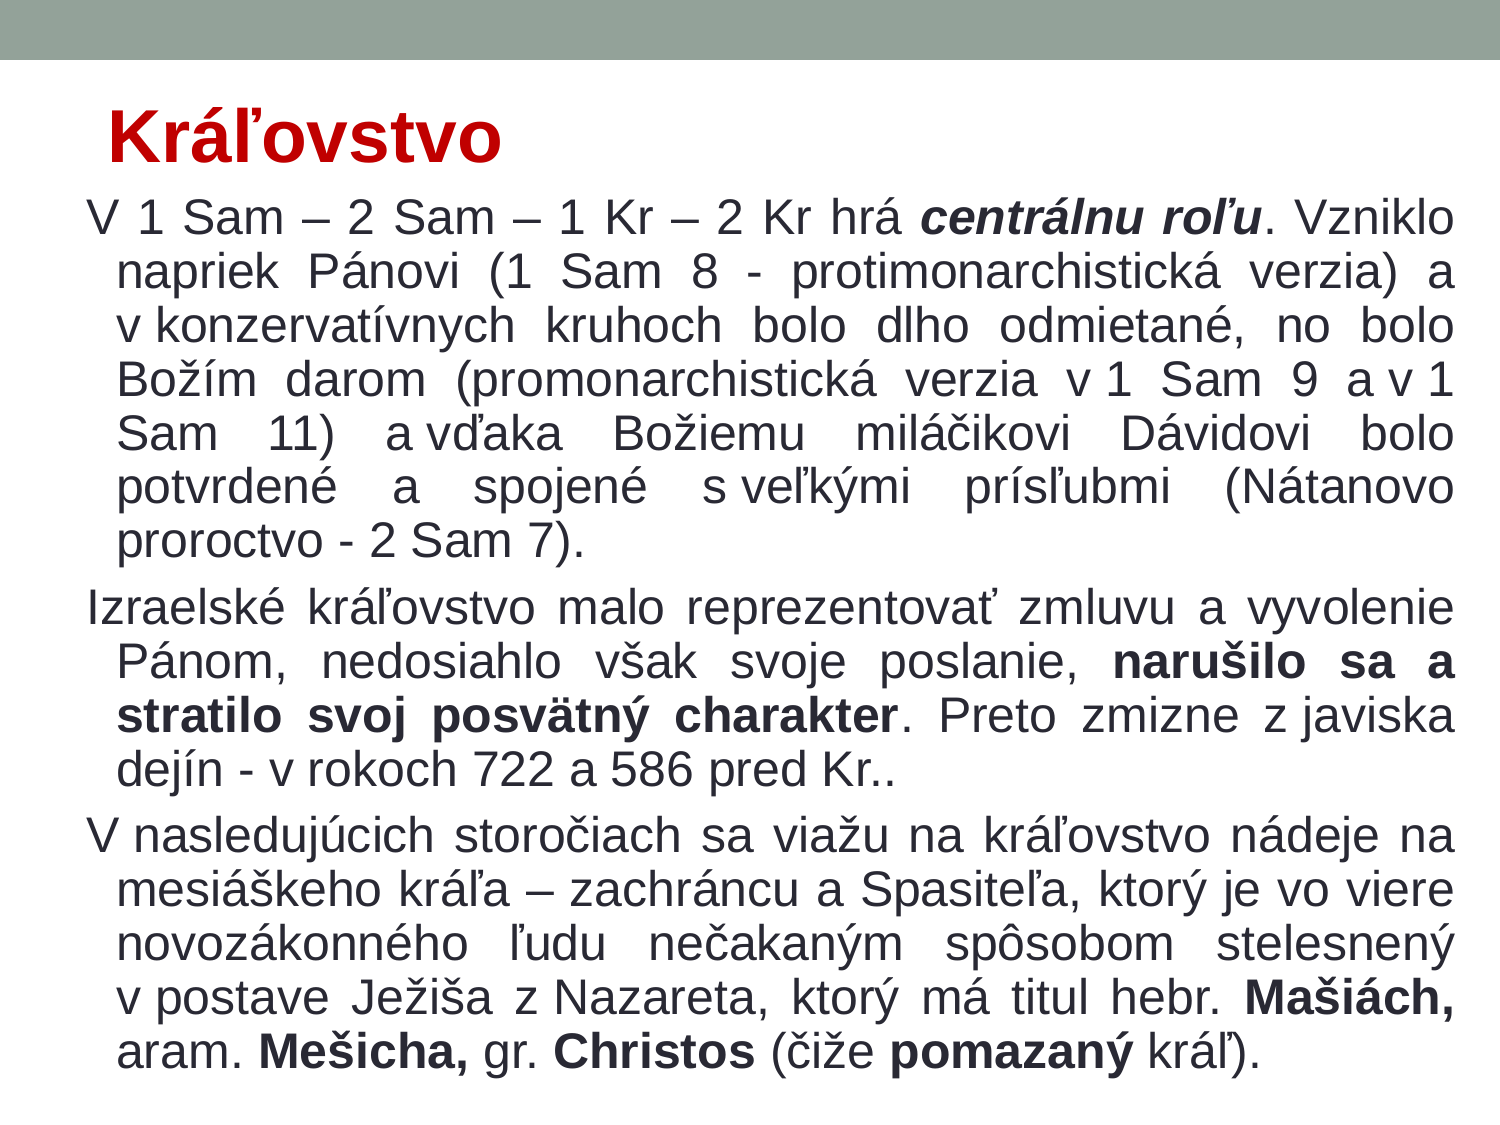

# Kráľovstvo
V 1 Sam – 2 Sam – 1 Kr – 2 Kr hrá centrálnu roľu. Vzniklo napriek Pánovi (1 Sam 8 - protimonarchistická verzia) a v konzervatívnych kruhoch bolo dlho odmietané, no bolo Božím darom (promonarchistická verzia v 1 Sam 9 a v 1 Sam 11) a vďaka Božiemu miláčikovi Dávidovi bolo potvrdené a spojené s veľkými prísľubmi (Nátanovo proroctvo - 2 Sam 7).
Izraelské kráľovstvo malo reprezentovať zmluvu a vyvolenie Pánom, nedosiahlo však svoje poslanie, narušilo sa a stratilo svoj posvätný charakter. Preto zmizne z javiska dejín - v rokoch 722 a 586 pred Kr..
V nasledujúcich storočiach sa viažu na kráľovstvo nádeje na mesiáškeho kráľa – zachráncu a Spasiteľa, ktorý je vo viere novozákonného ľudu nečakaným spôsobom stelesnený v postave Ježiša z Nazareta, ktorý má titul hebr. Mašiách, aram. Mešicha, gr. Christos (čiže pomazaný kráľ).